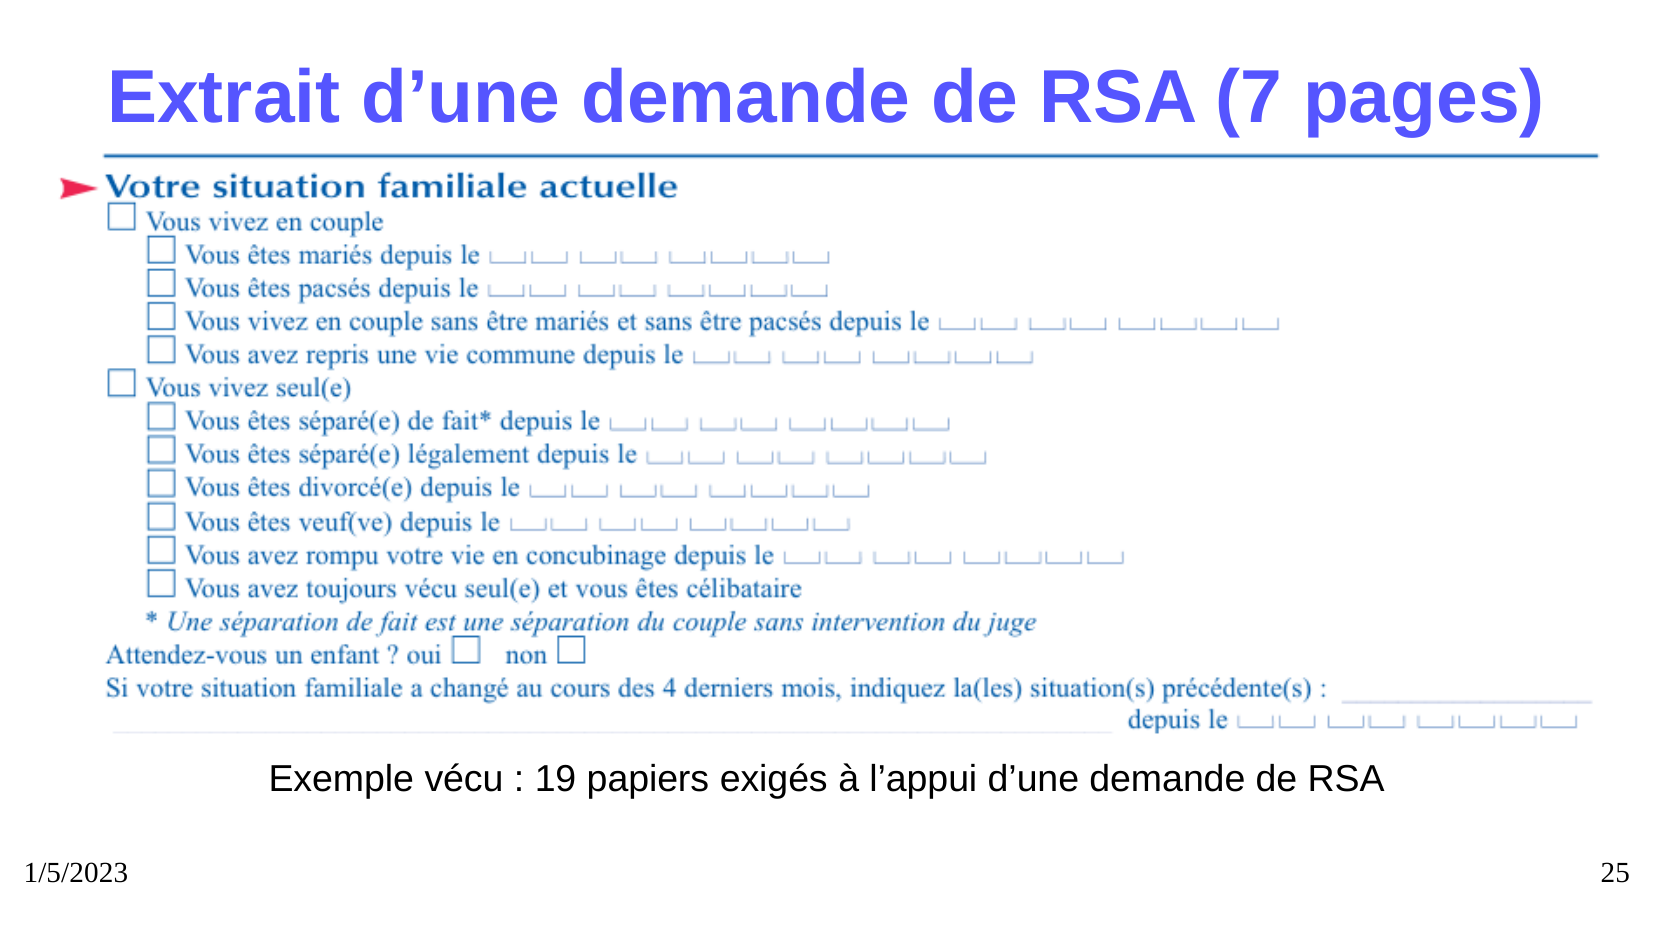

# Extrait d’une demande de RSA (7 pages)
Exemple vécu : 19 papiers exigés à l’appui d’une demande de RSA
1/5/2023
25